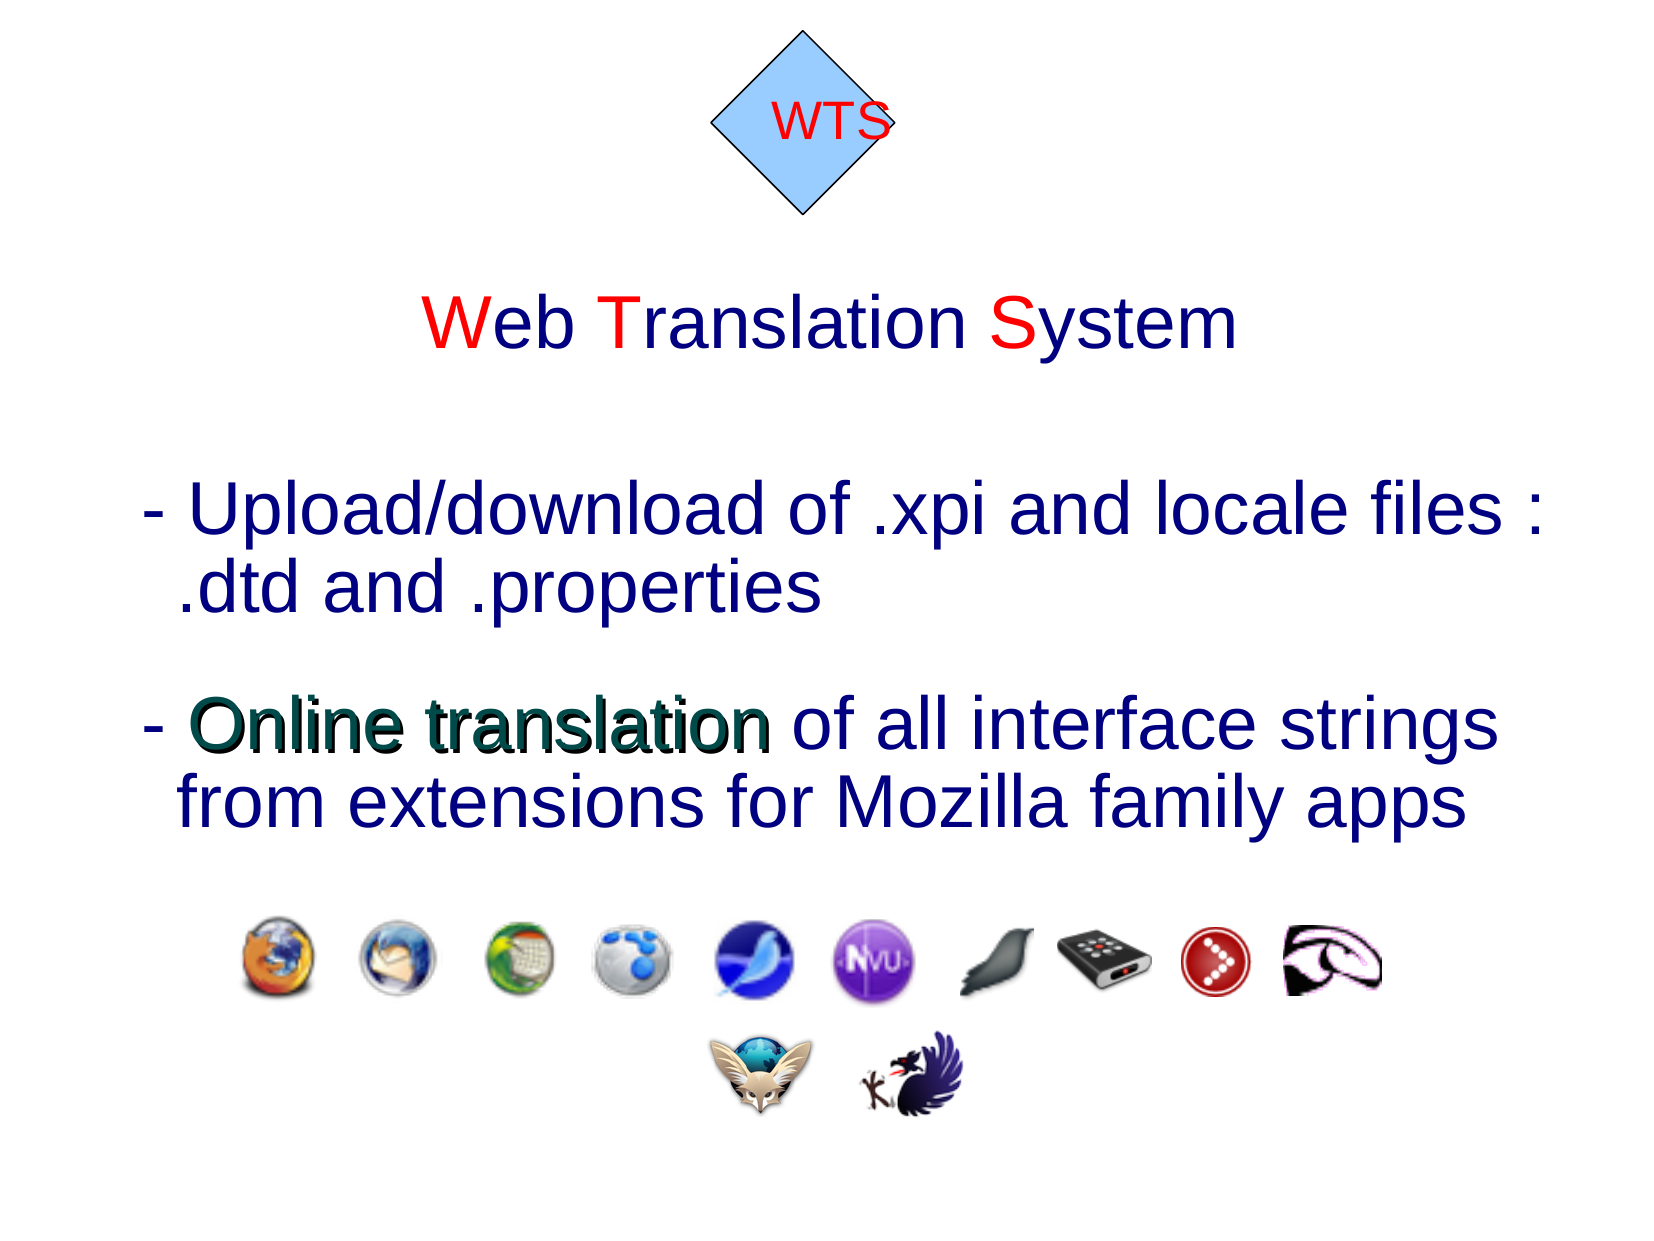

WTS
Web Translation System
- Upload/download of .xpi and locale files : .dtd and .properties
- Online translation of all interface strings from extensions for Mozilla family apps